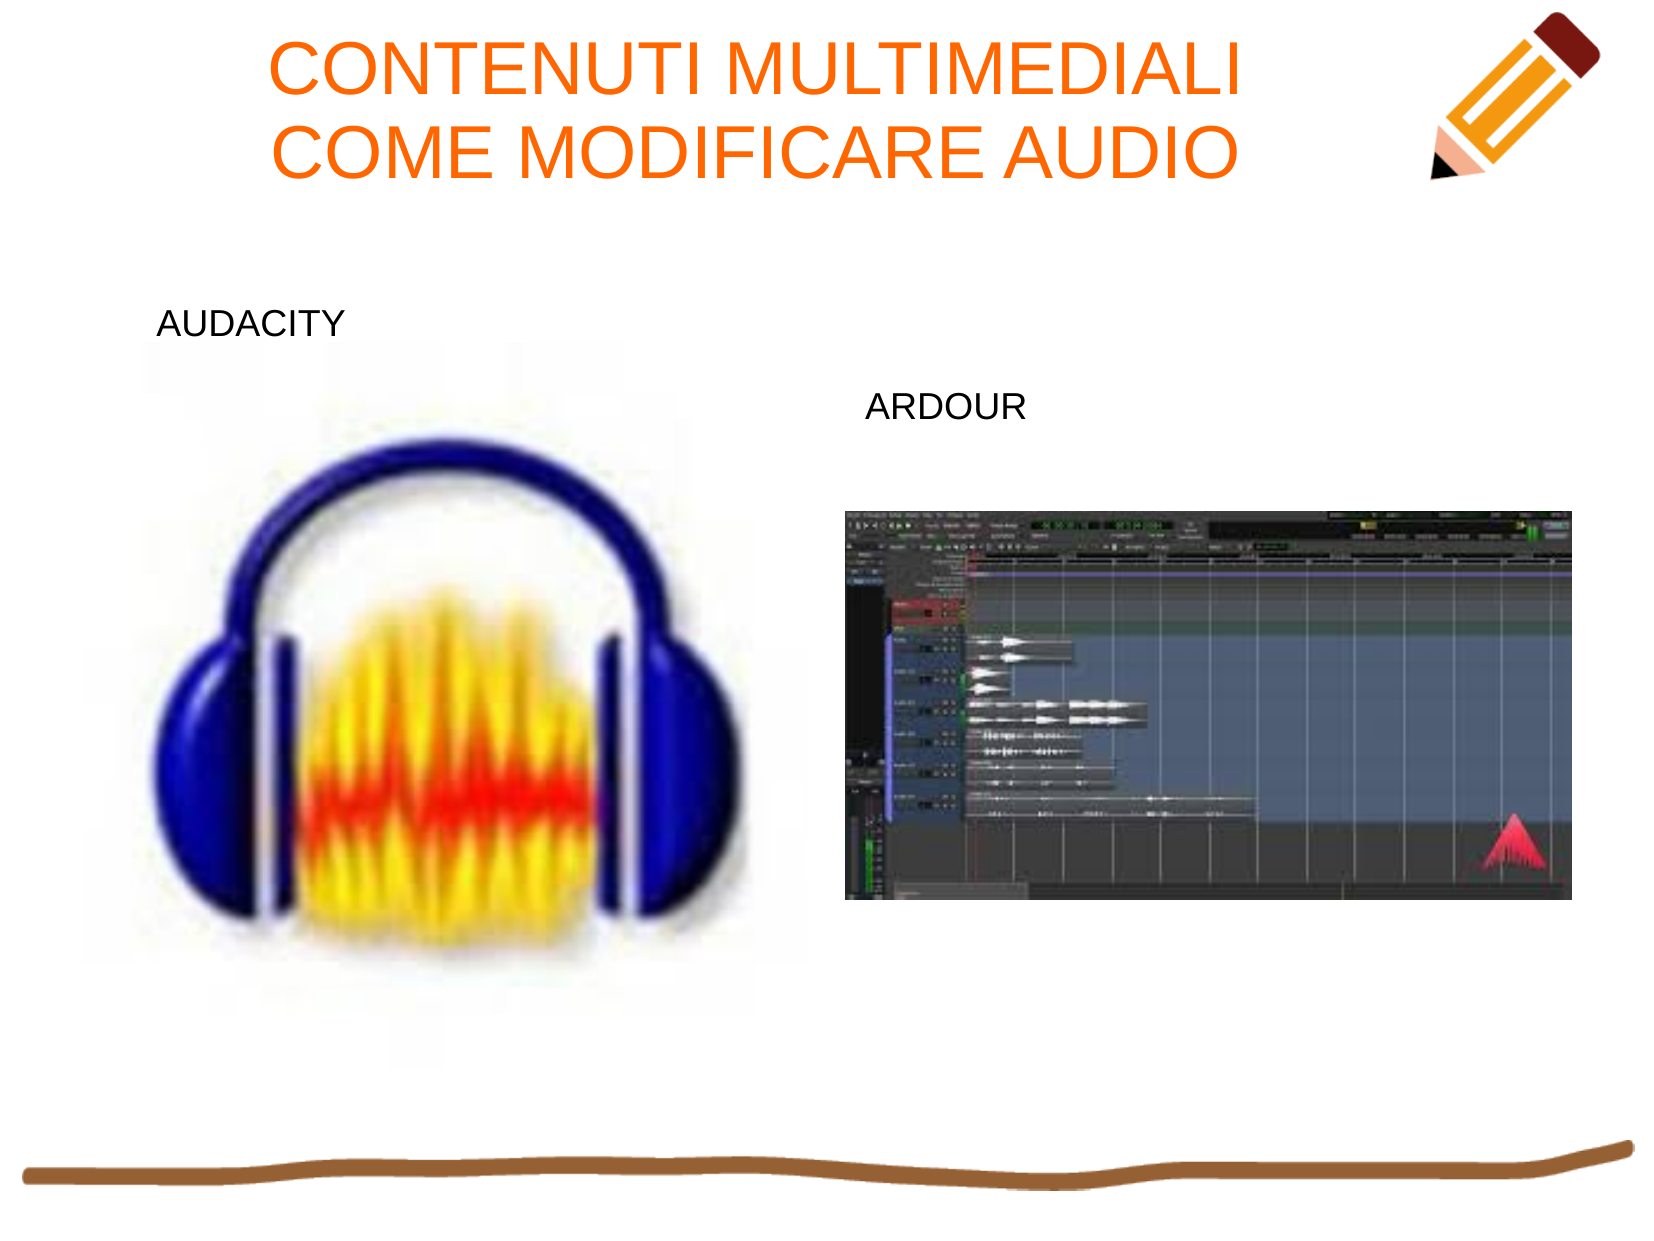

# CONTENUTI MULTIMEDIALI COME MODIFICARE AUDIO
AUDACITY
ARDOUR